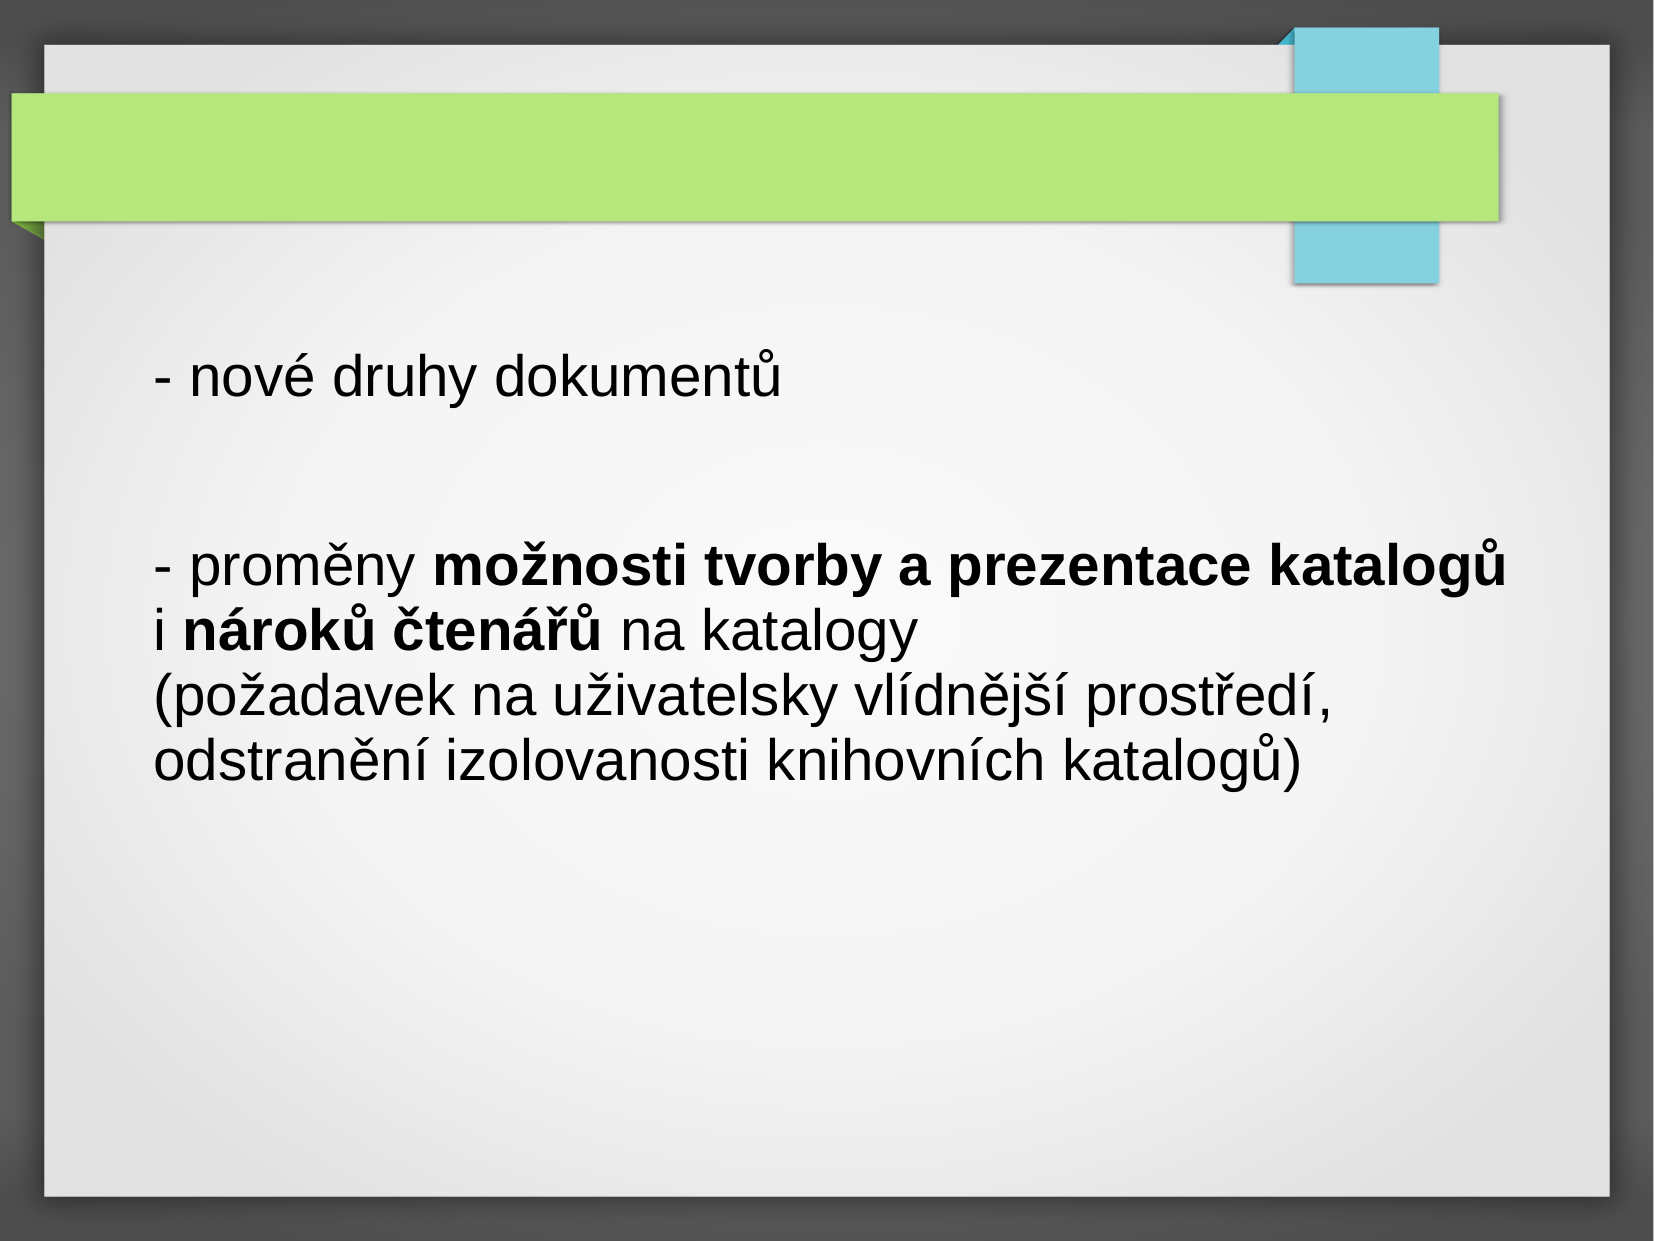

#
- nové druhy dokumentů
- proměny možnosti tvorby a prezentace katalogů i nároků čtenářů na katalogy
(požadavek na uživatelsky vlídnější prostředí, odstranění izolovanosti knihovních katalogů)